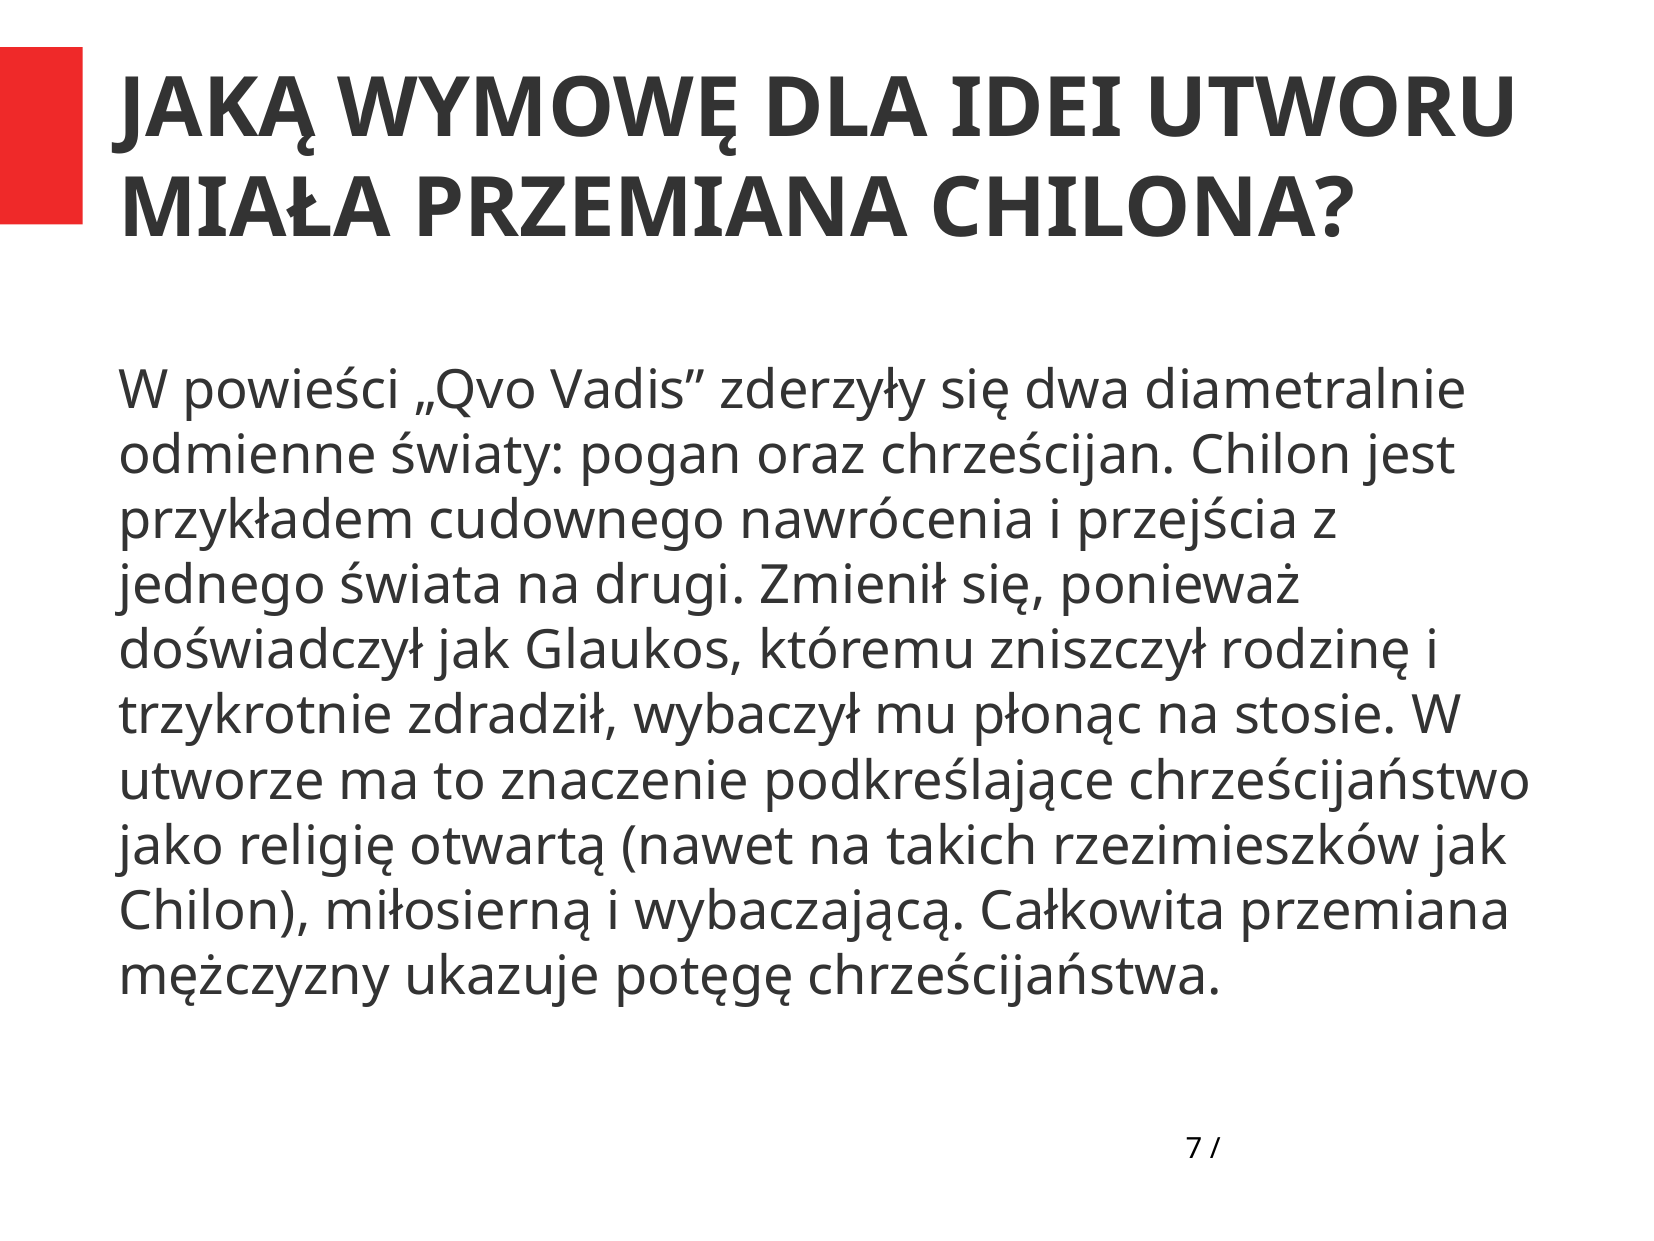

# JAKĄ WYMOWĘ DLA IDEI UTWORU MIAŁA PRZEMIANA CHILONA?
W powieści „Qvo Vadis” zderzyły się dwa diametralnie odmienne światy: pogan oraz chrześcijan. Chilon jest przykładem cudownego nawrócenia i przejścia z jednego świata na drugi. Zmienił się, ponieważ doświadczył jak Glaukos, któremu zniszczył rodzinę i trzykrotnie zdradził, wybaczył mu płonąc na stosie. W utworze ma to znaczenie podkreślające chrześcijaństwo jako religię otwartą (nawet na takich rzezimieszków jak Chilon), miłosierną i wybaczającą. Całkowita przemiana mężczyzny ukazuje potęgę chrześcijaństwa.